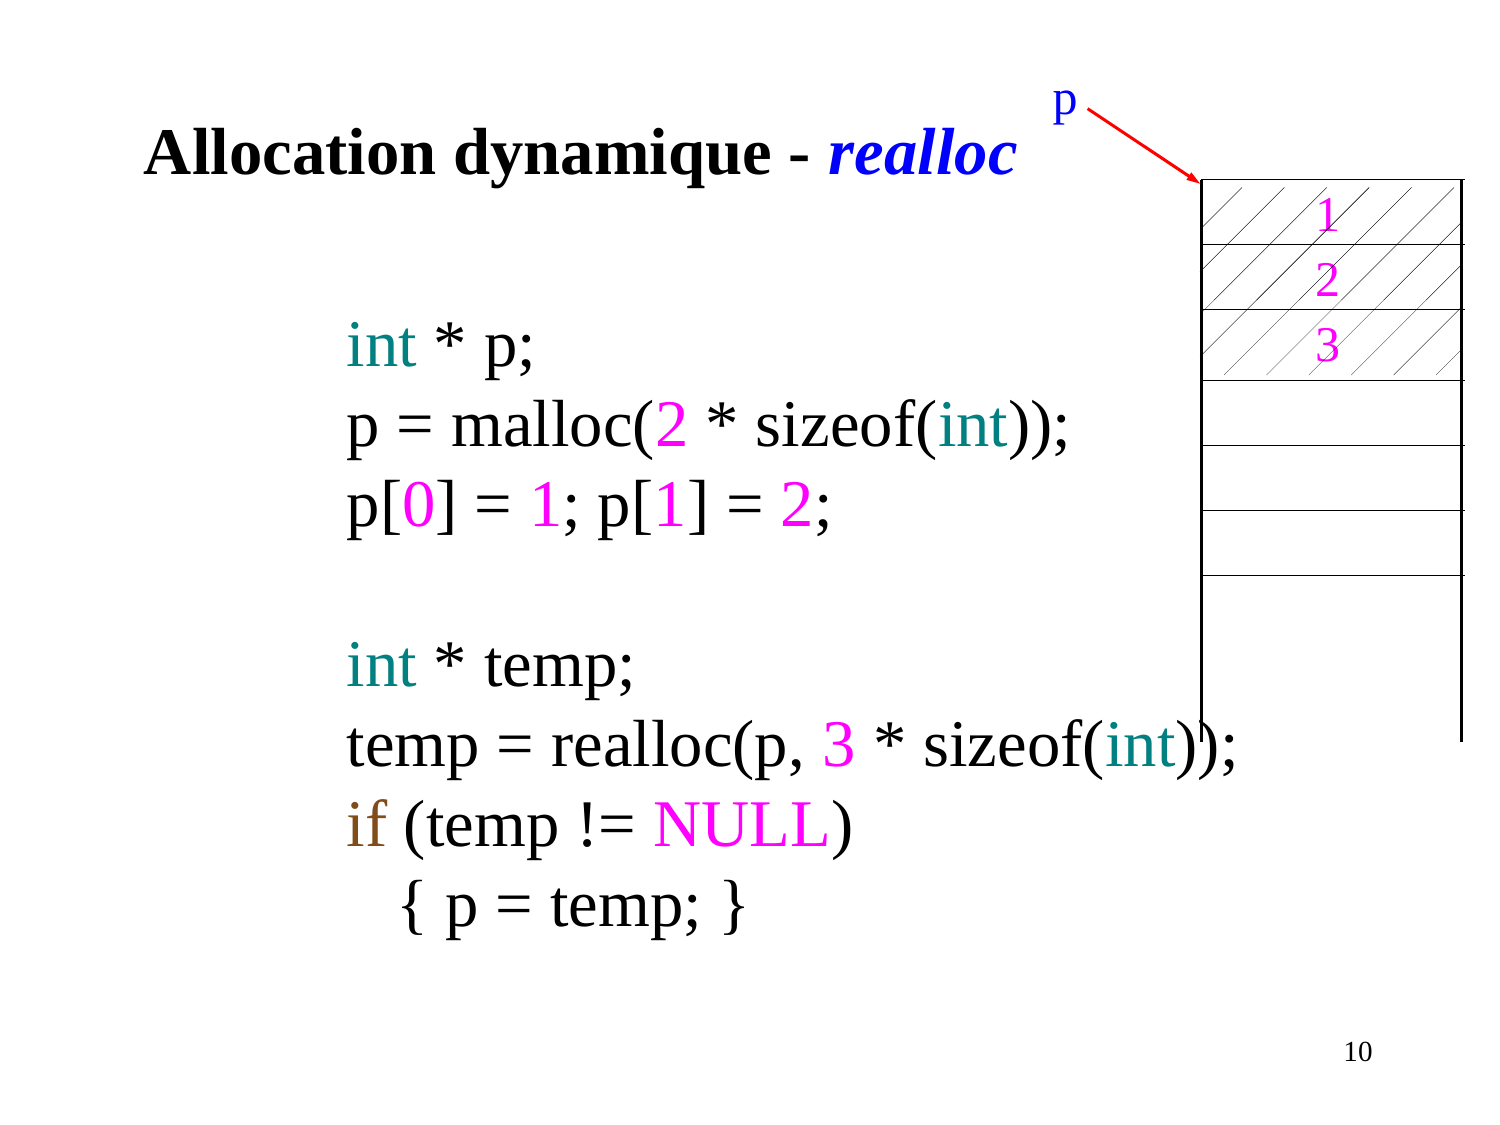

p
1
2
3
Allocation dynamique - realloc
 int * p;
 p = malloc(2 * sizeof(int));
 p[0] = 1; p[1] = 2;
 int * temp;
 temp = realloc(p, 3 * sizeof(int));
 if (temp != NULL)
 { p = temp; }
10